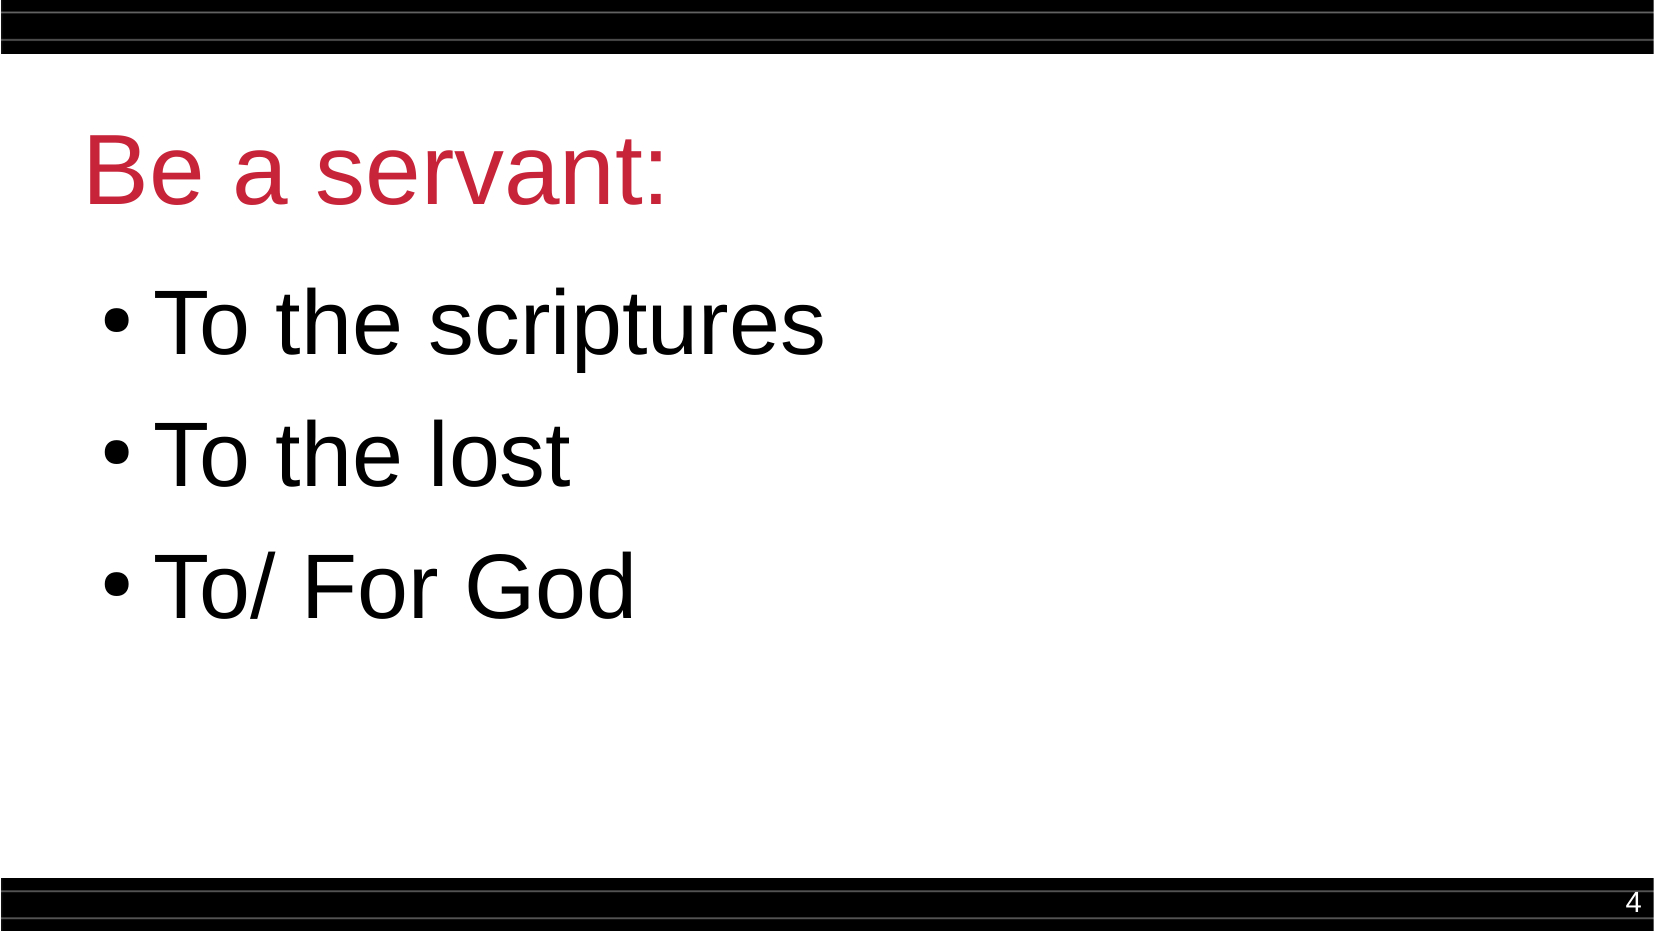

# Be a servant:
To the scriptures
To the lost
To/ For God